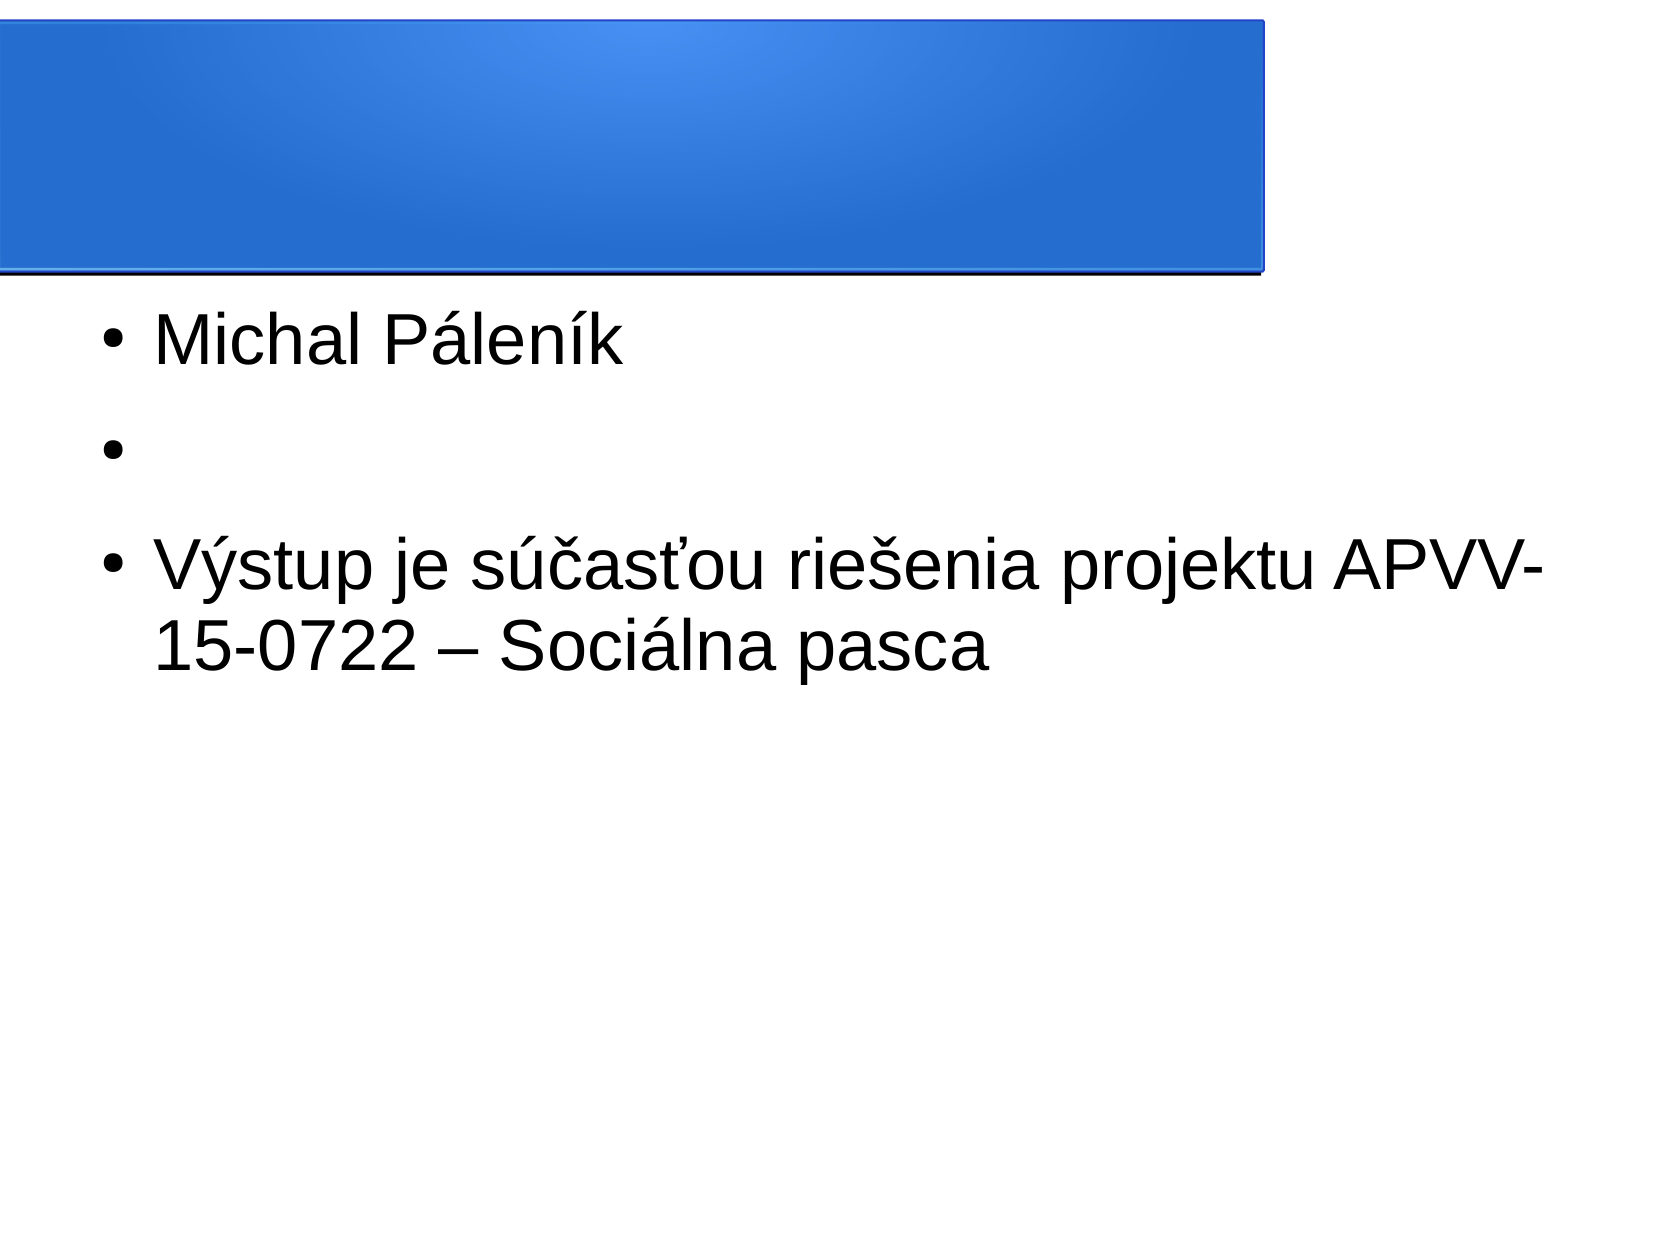

#
Michal Páleník
Výstup je súčasťou riešenia projektu APVV-15-0722 – Sociálna pasca